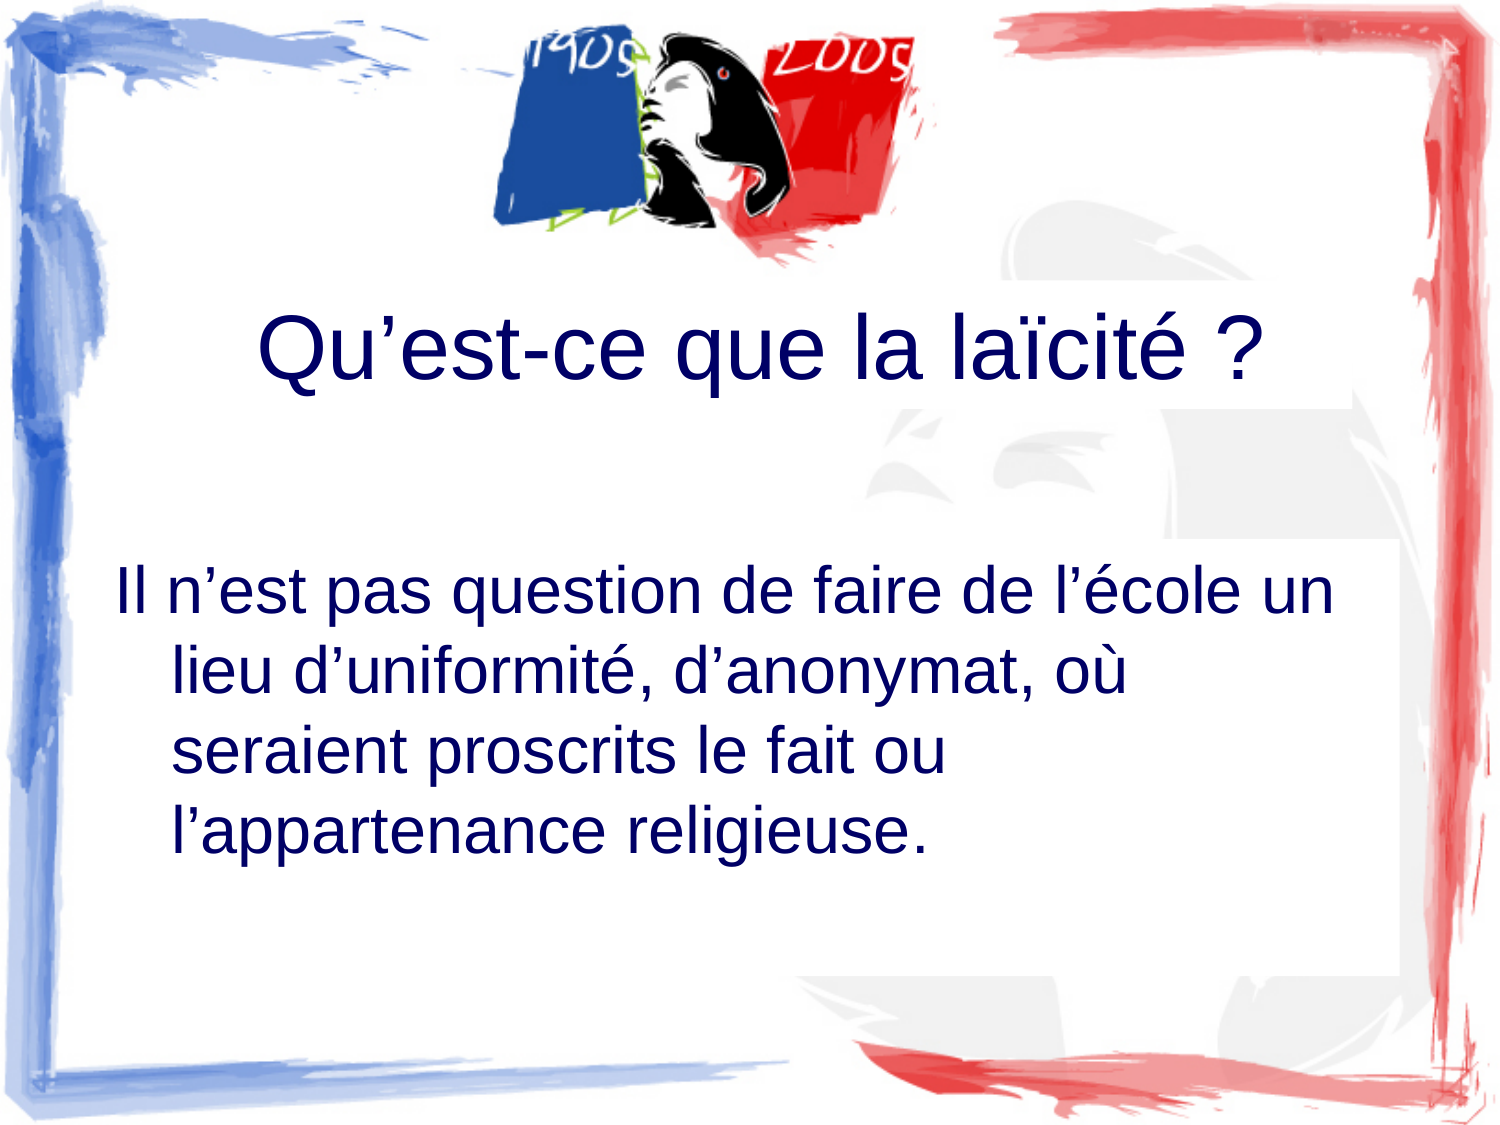

# Qu’est-ce que la laïcité ?
Il n’est pas question de faire de l’école un lieu d’uniformité, d’anonymat, où seraient proscrits le fait ou l’appartenance religieuse.